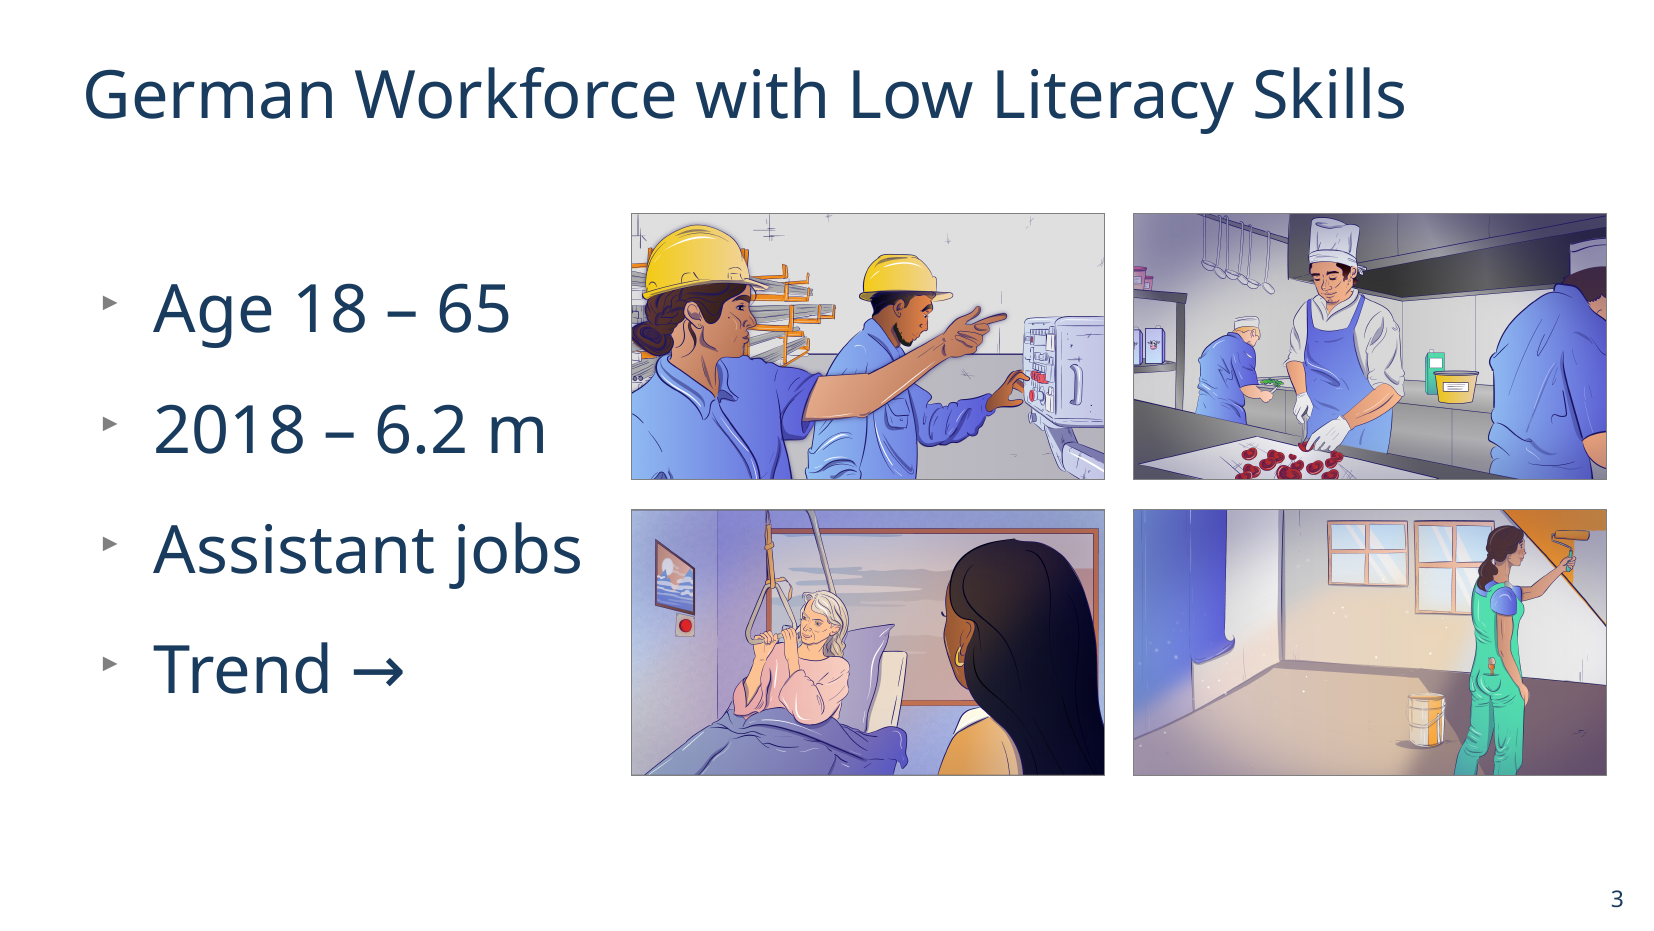

# German Workforce with Low Literacy Skills
Age 18 – 65
2018 – 6.2 m
Assistant jobs
Trend →
3